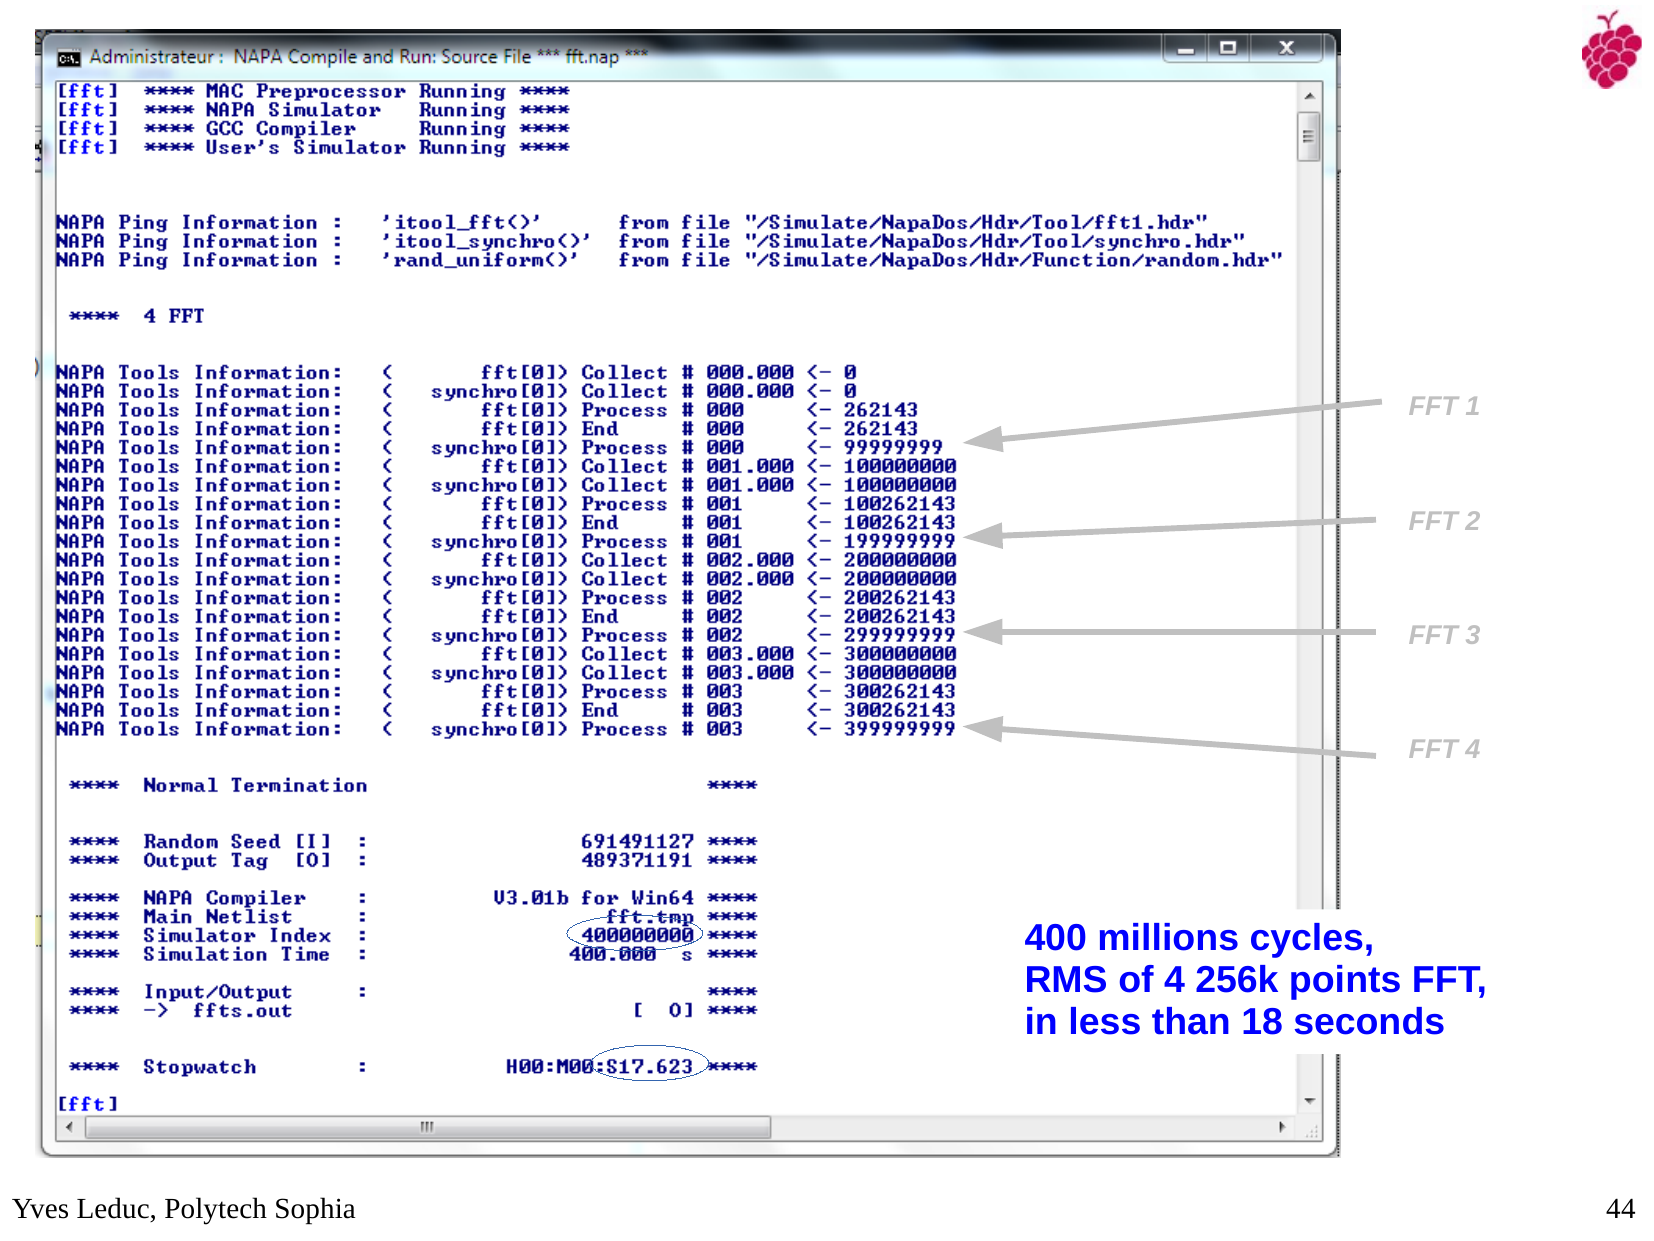

FFT 1
FFT 2
FFT 3
FFT 4
1
2
3
4
400 millions cycles,
RMS of 4 256k points FFT,
in less than 18 seconds
Yves Leduc, Polytech Sophia
44